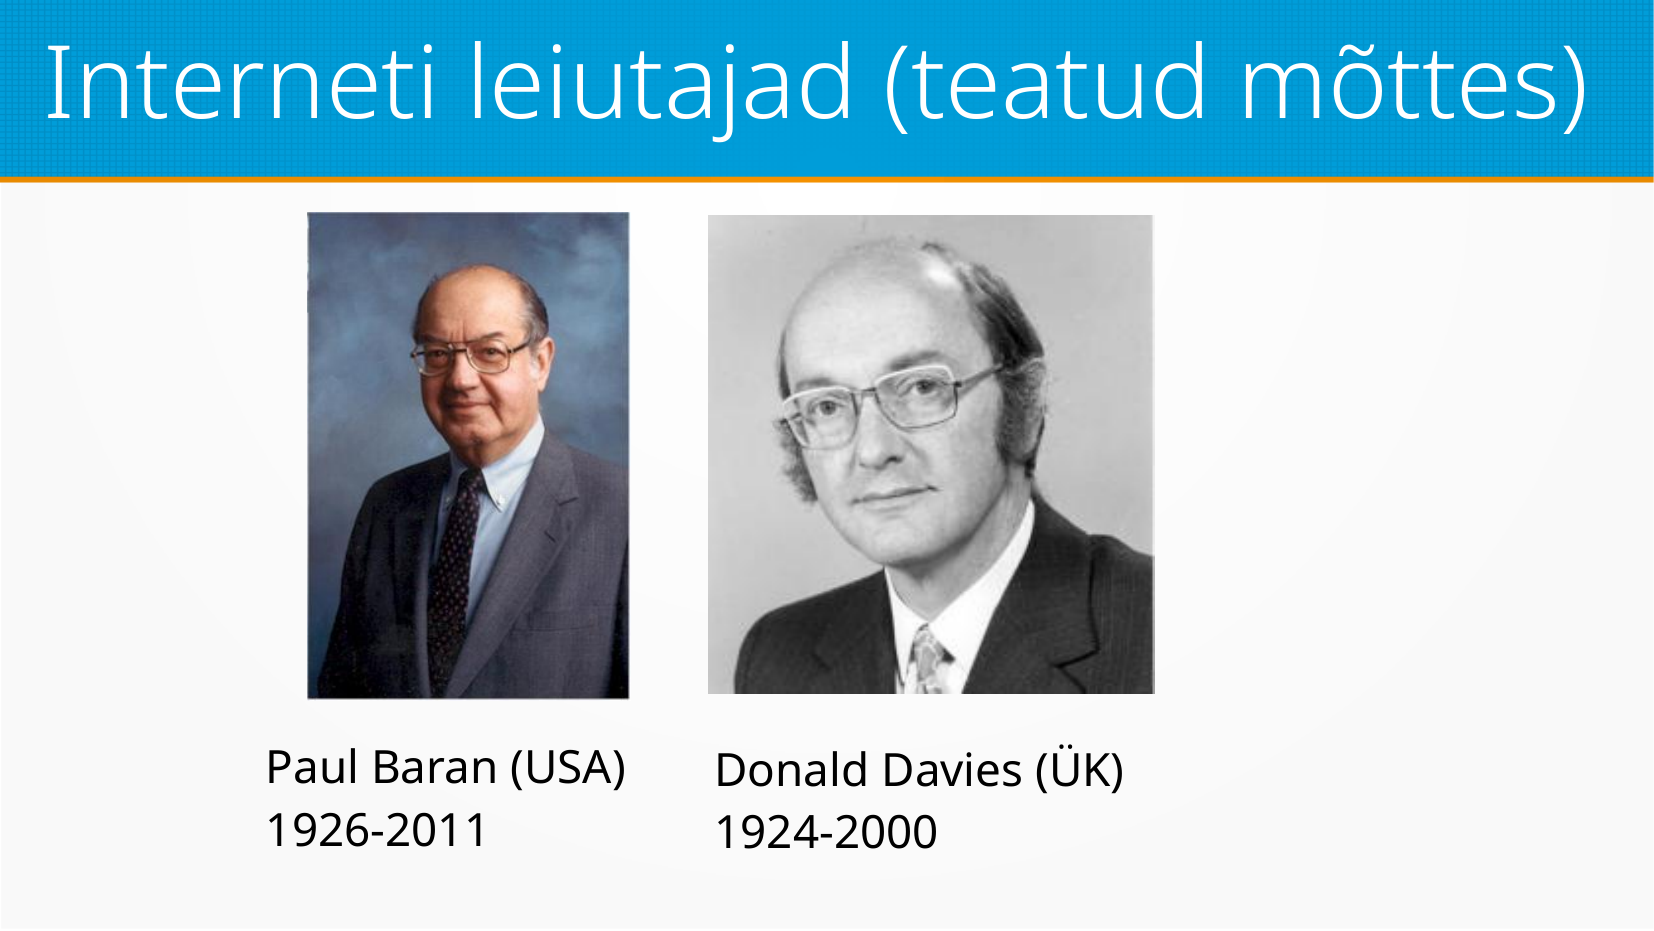

# Interneti leiutajad (teatud mõttes)
Paul Baran (USA)
1926-2011
Donald Davies (ÜK)
1924-2000